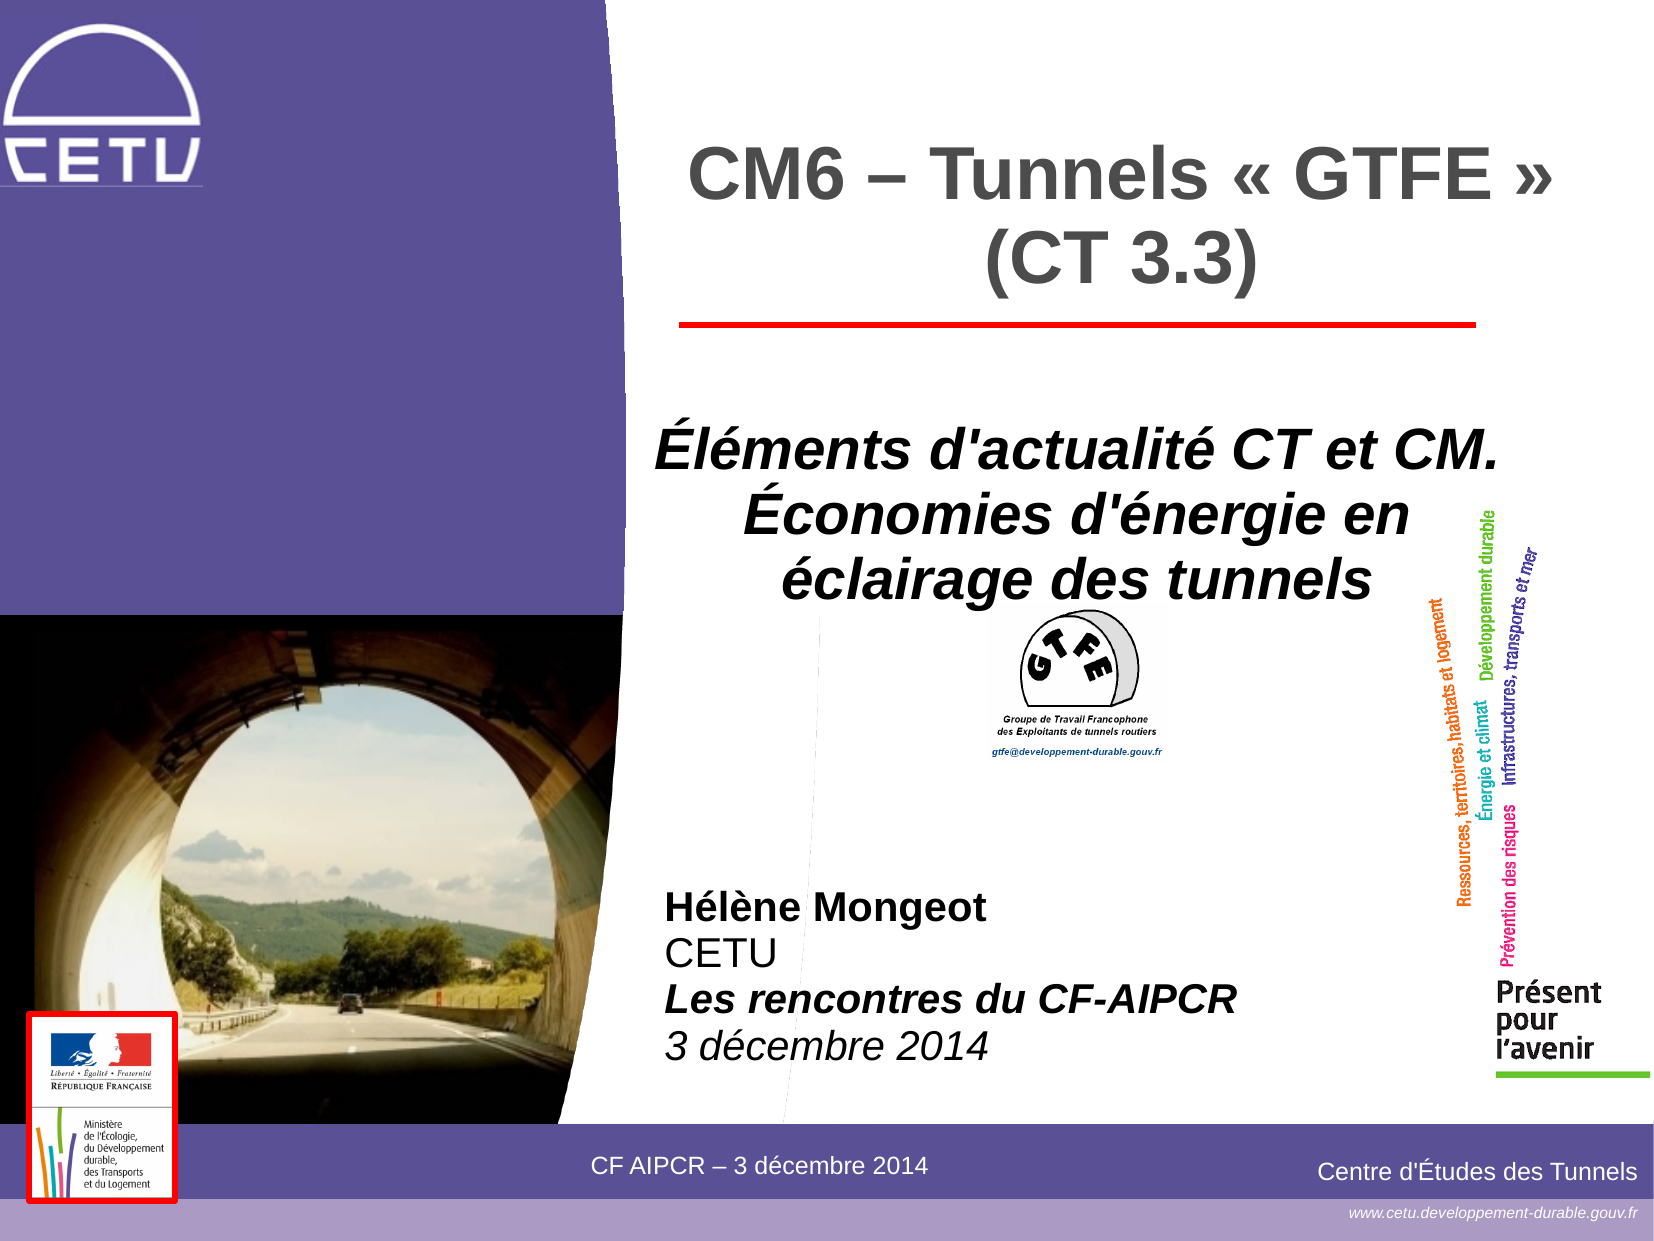

# CM6 – Tunnels « GTFE » (CT 3.3)
Éléments d'actualité CT et CM.
Économies d'énergie en éclairage des tunnels
Hélène Mongeot
CETU
Les rencontres du CF-AIPCR
3 décembre 2014